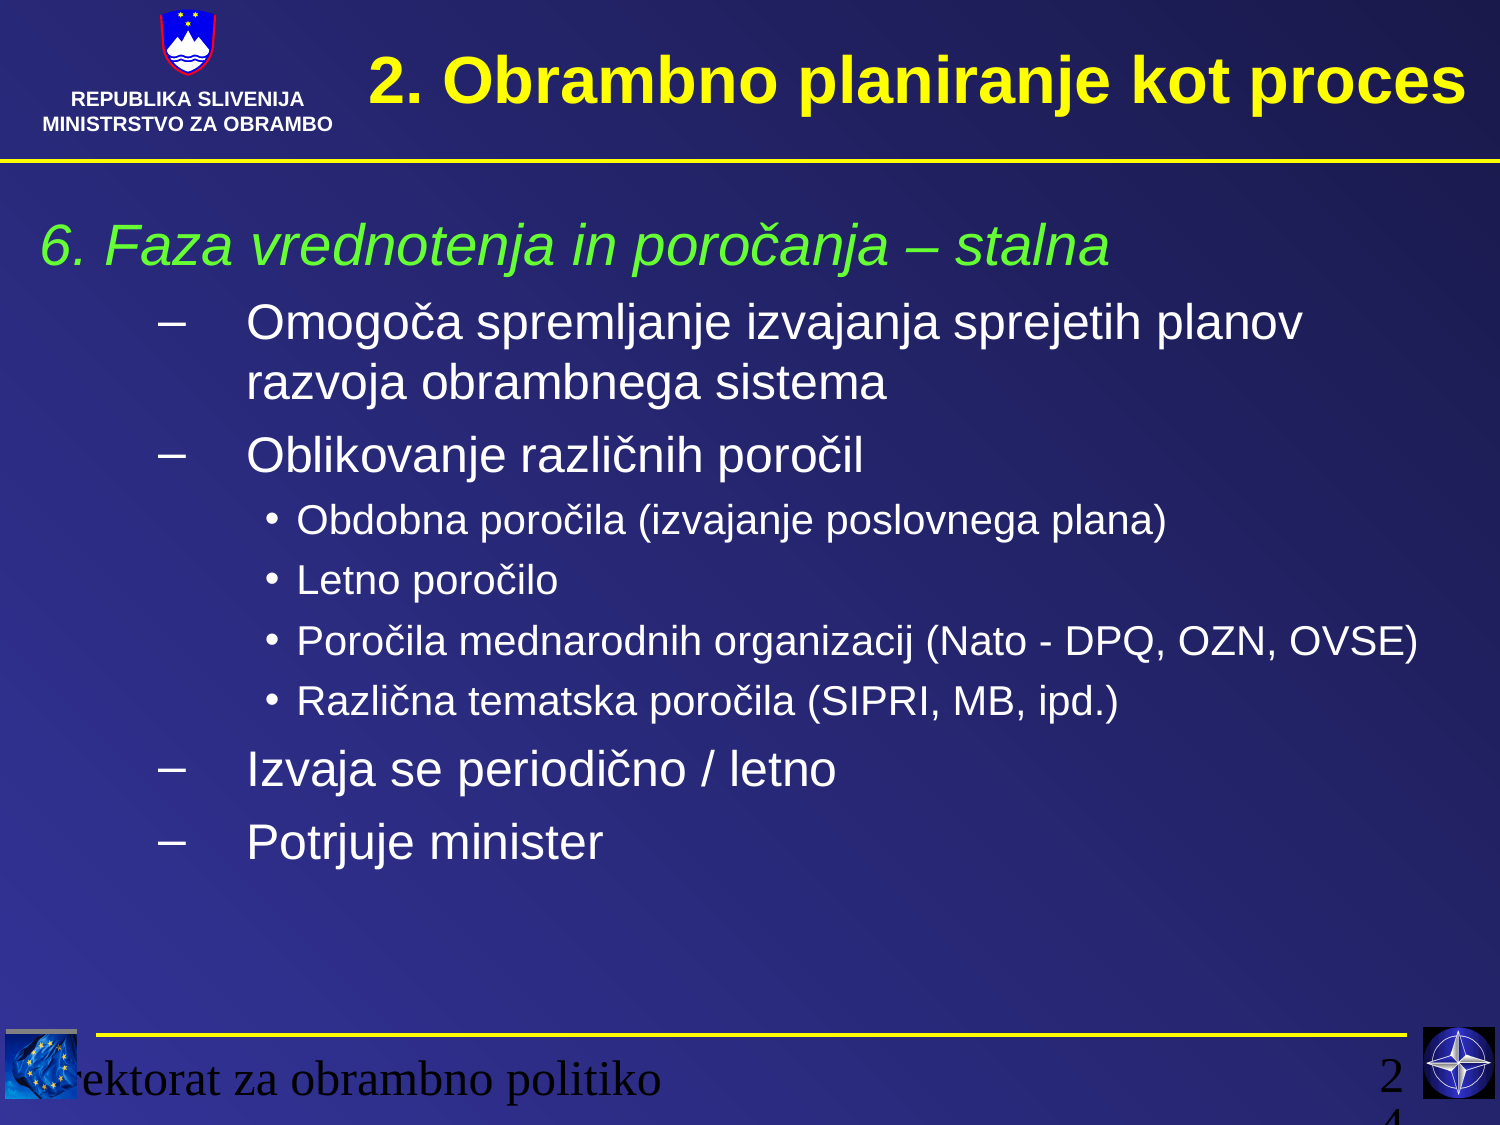

# 2. Obrambno planiranje kot proces
6. Faza vrednotenja in poročanja – stalna
Omogoča spremljanje izvajanja sprejetih planov razvoja obrambnega sistema
Oblikovanje različnih poročil
Obdobna poročila (izvajanje poslovnega plana)
Letno poročilo
Poročila mednarodnih organizacij (Nato - DPQ, OZN, OVSE)
Različna tematska poročila (SIPRI, MB, ipd.)
Izvaja se periodično / letno
Potrjuje minister
24
Direktorat za obrambno politiko